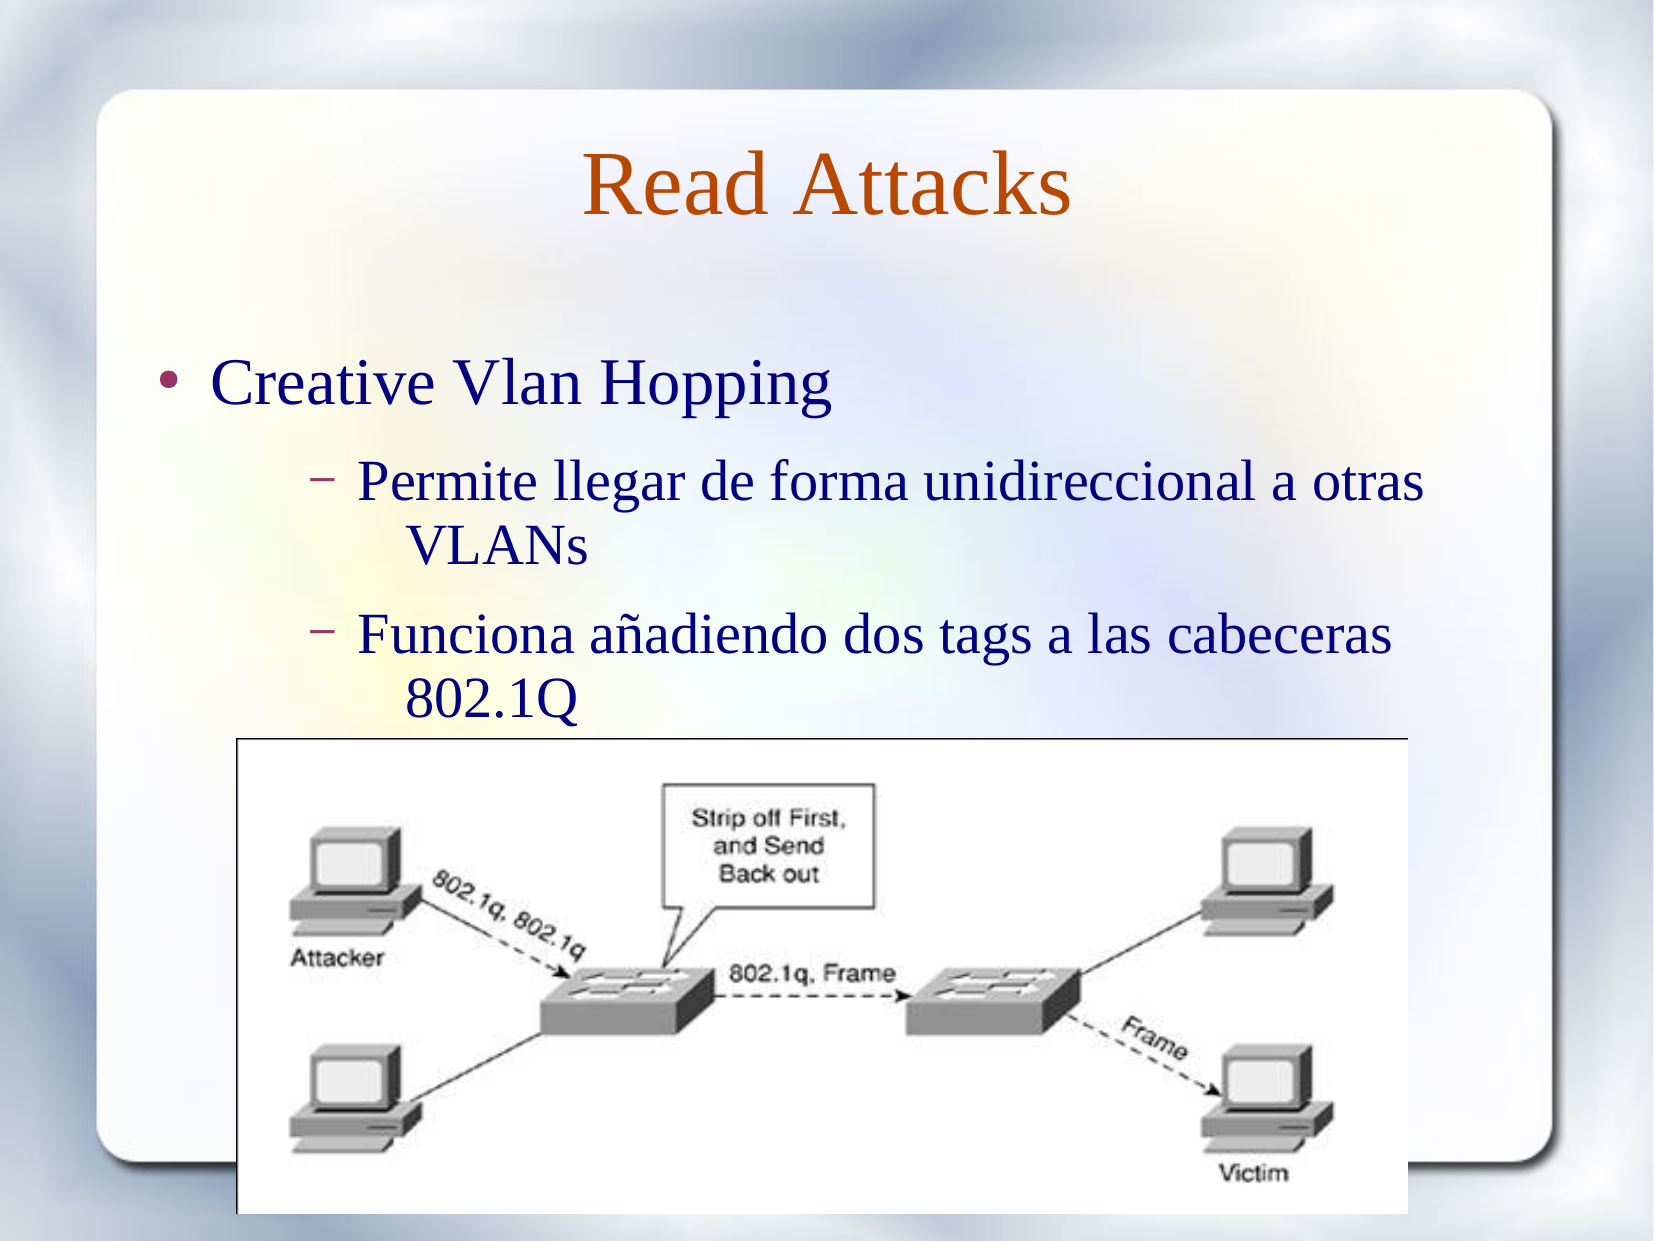

# Read Attacks
Creative Vlan Hopping
Permite llegar de forma unidireccional a otras VLANs
Funciona añadiendo dos tags a las cabeceras 802.1Q